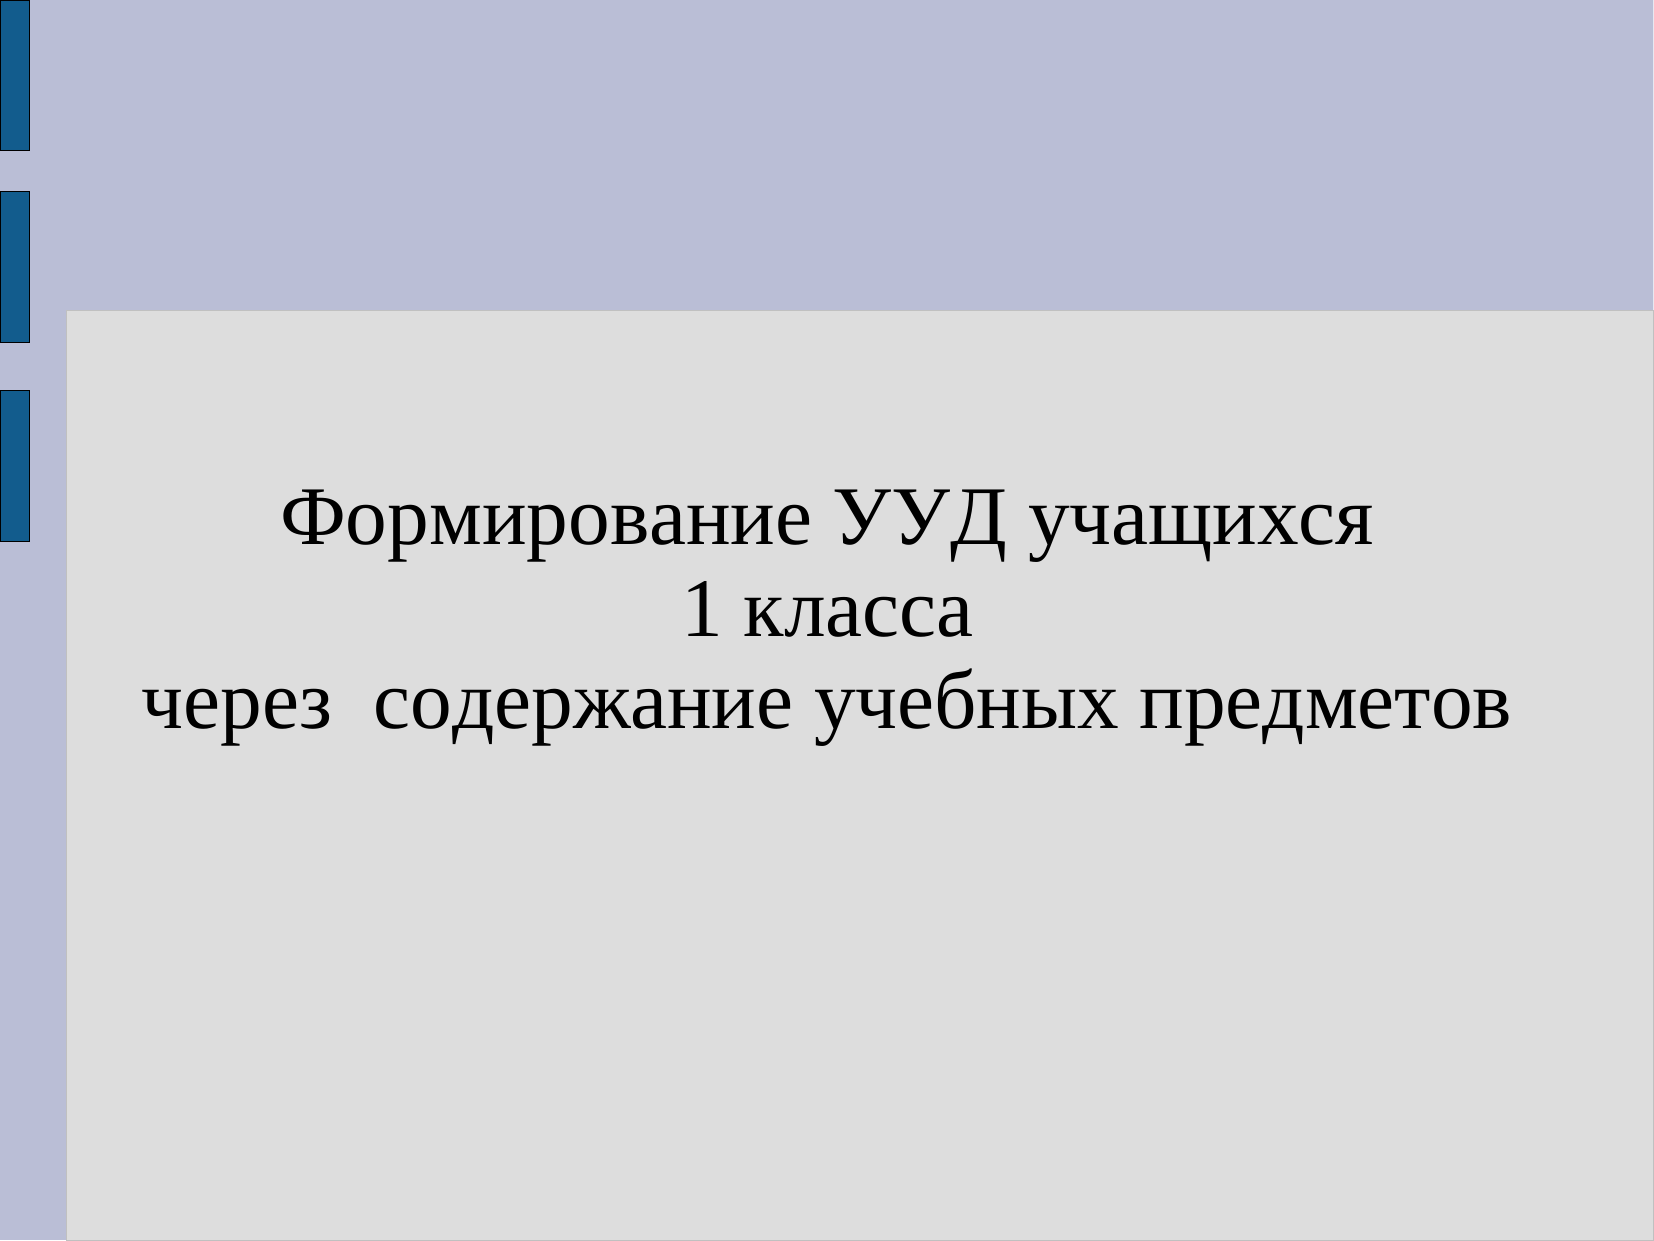

# Формирование УУД учащихся
1 класса
через содержание учебных предметов